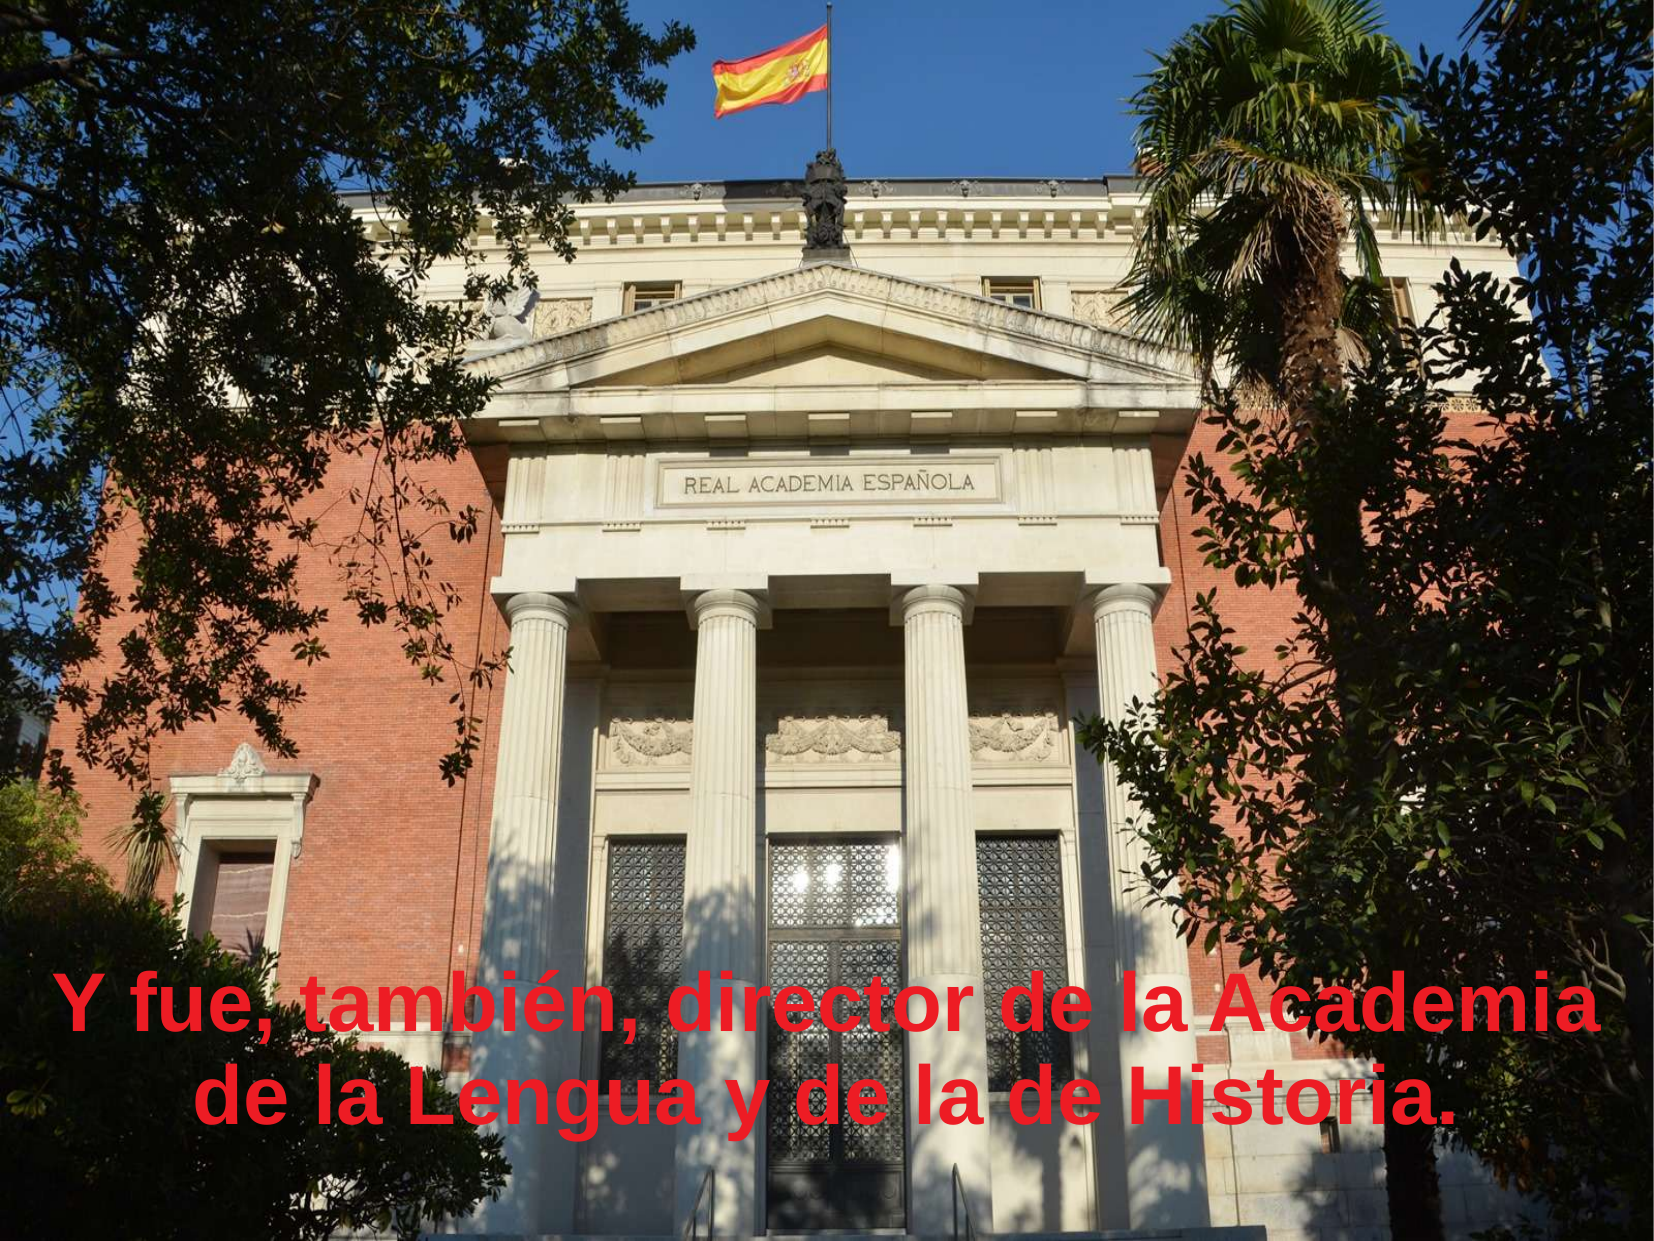

# Y fue, también, director de la Academia de la Lengua y de la de Historia.